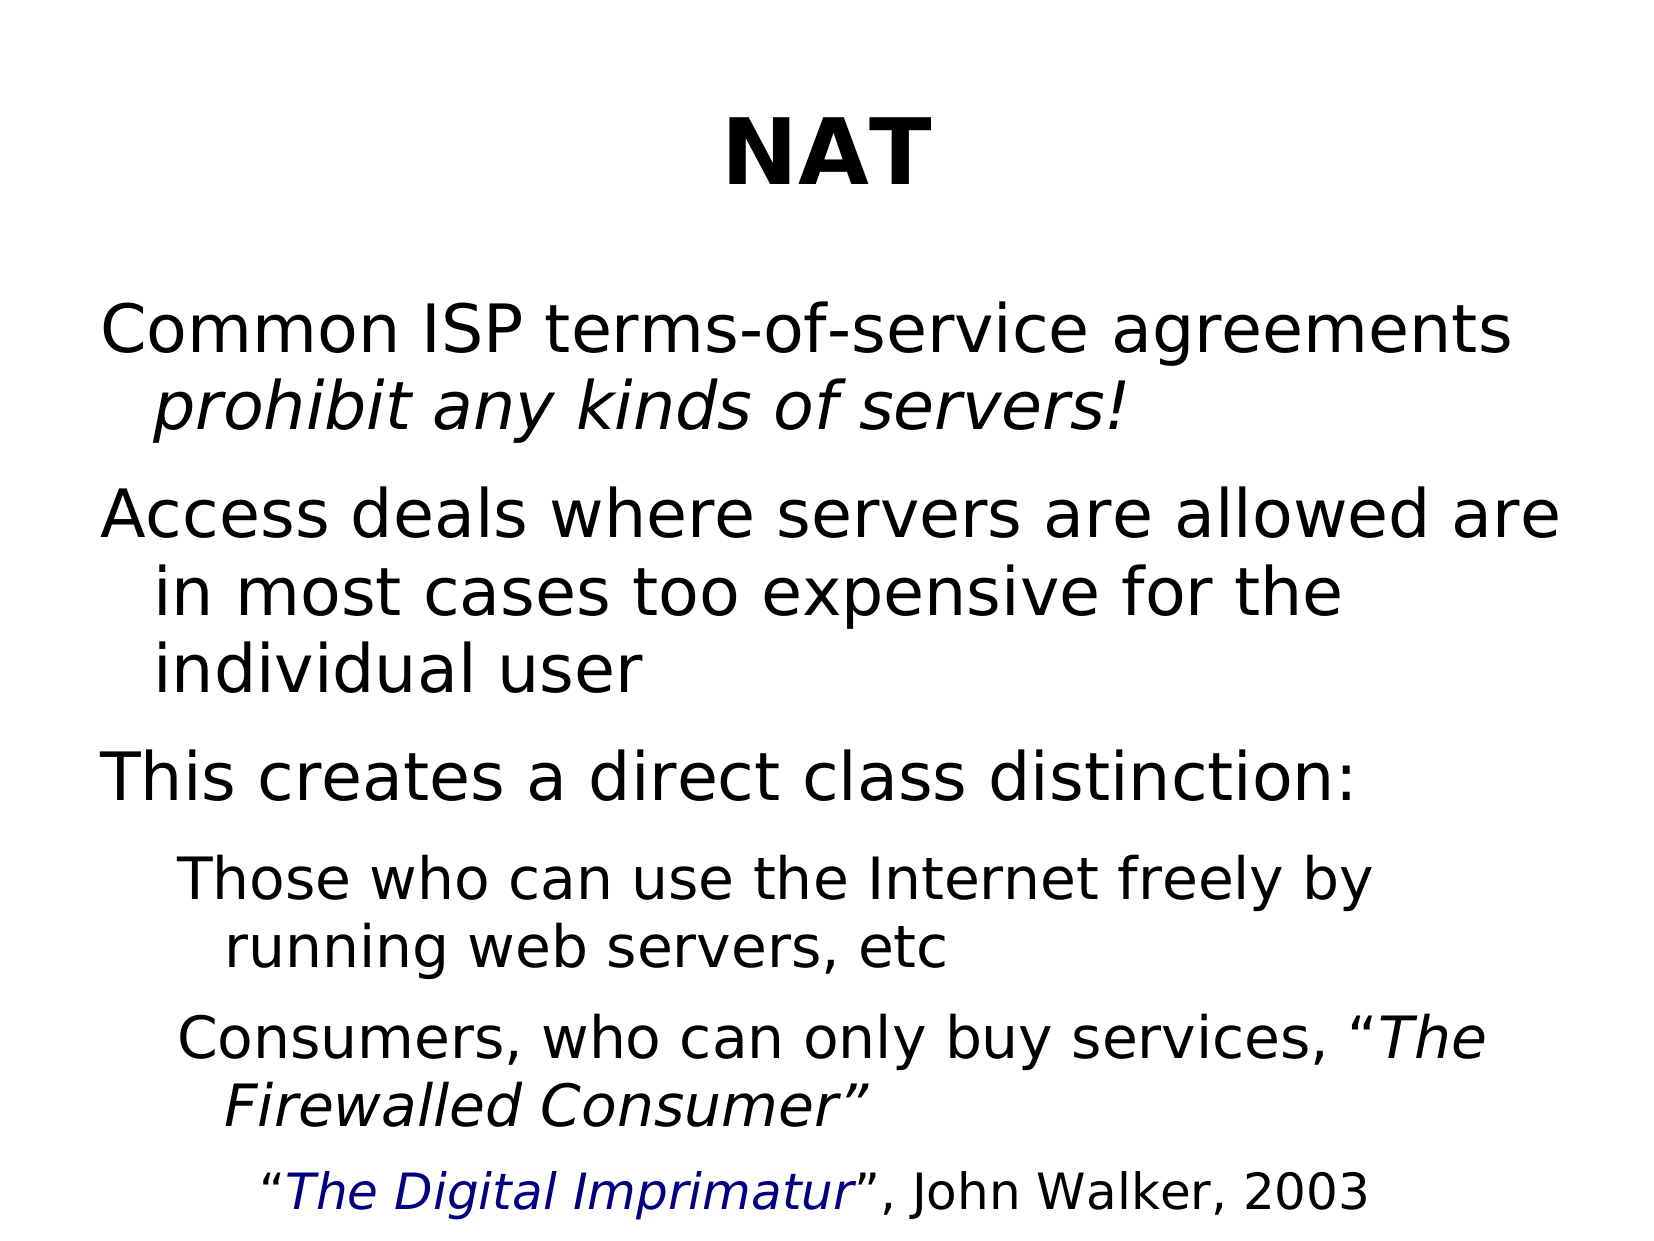

NAT
# Common ISP terms-of-service agreements prohibit any kinds of servers!
Access deals where servers are allowed are in most cases too expensive for the individual user
This creates a direct class distinction:
Those who can use the Internet freely by running web servers, etc
Consumers, who can only buy services, “The Firewalled Consumer”
“The Digital Imprimatur”, John Walker, 2003